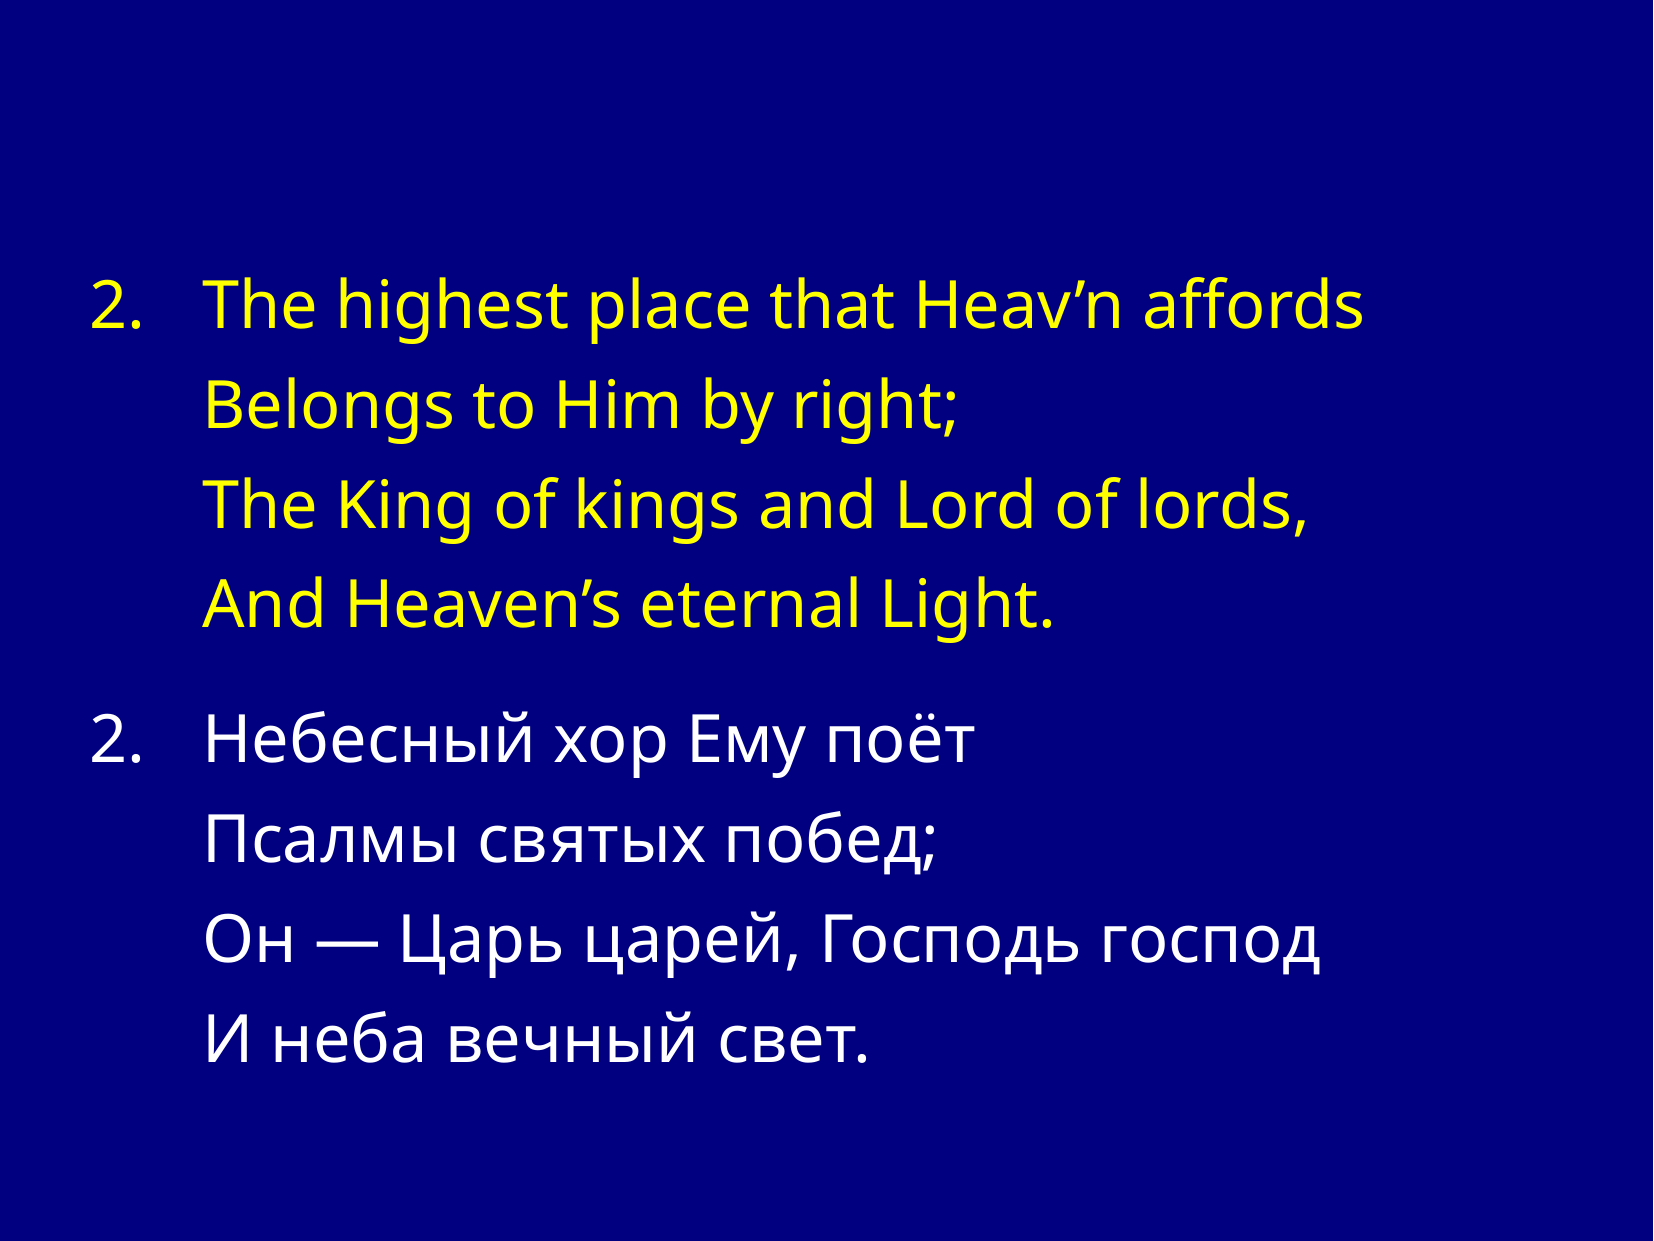

2.	The highest place that Heav’n affords
	Belongs to Him by right;
	The King of kings and Lord of lords,
	And Heaven’s eternal Light.
2.	Небесный хор Ему поёт
	Псалмы святых побед;
	Он — Царь царей, Господь господ
	И неба вечный свет.